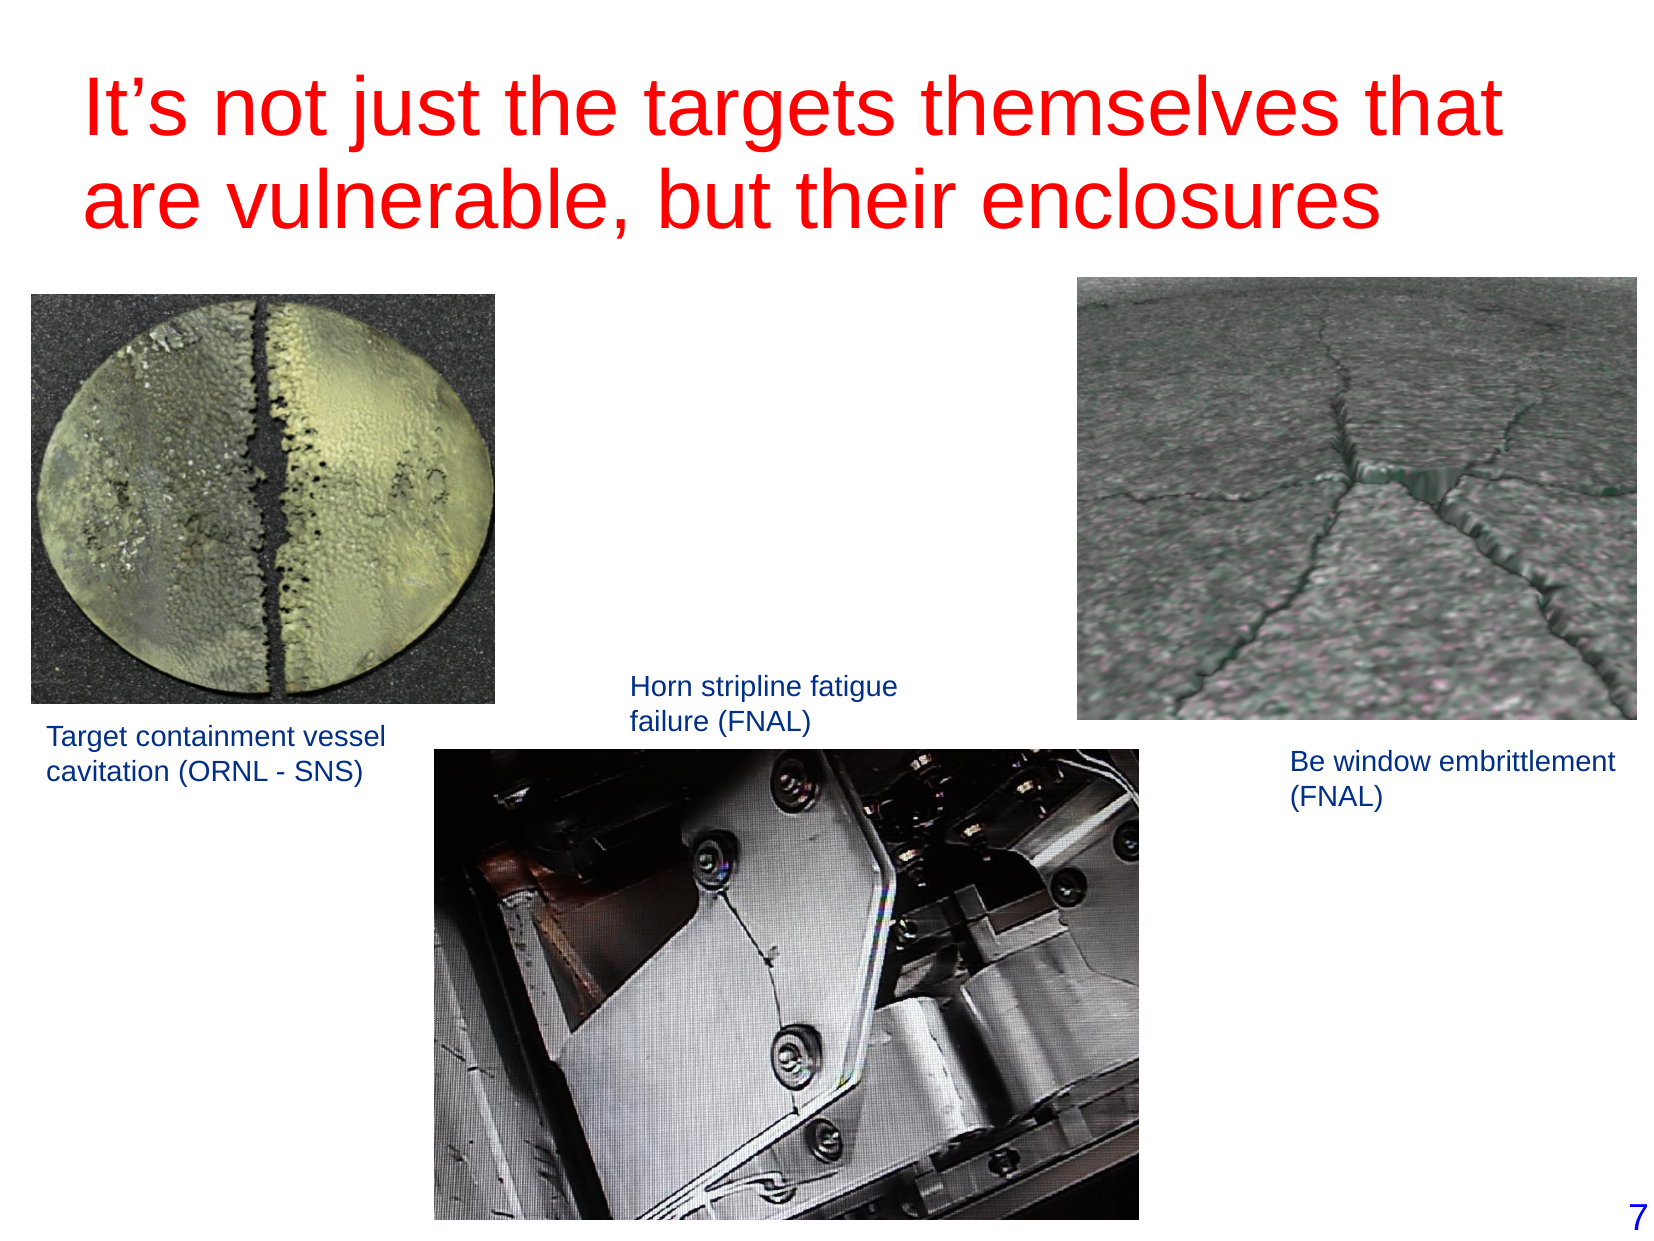

# It’s not just the targets themselves that are vulnerable, but their enclosures
Horn stripline fatigue failure (FNAL)
Target containment vessel cavitation (ORNL - SNS)
Be window embrittlement (FNAL)